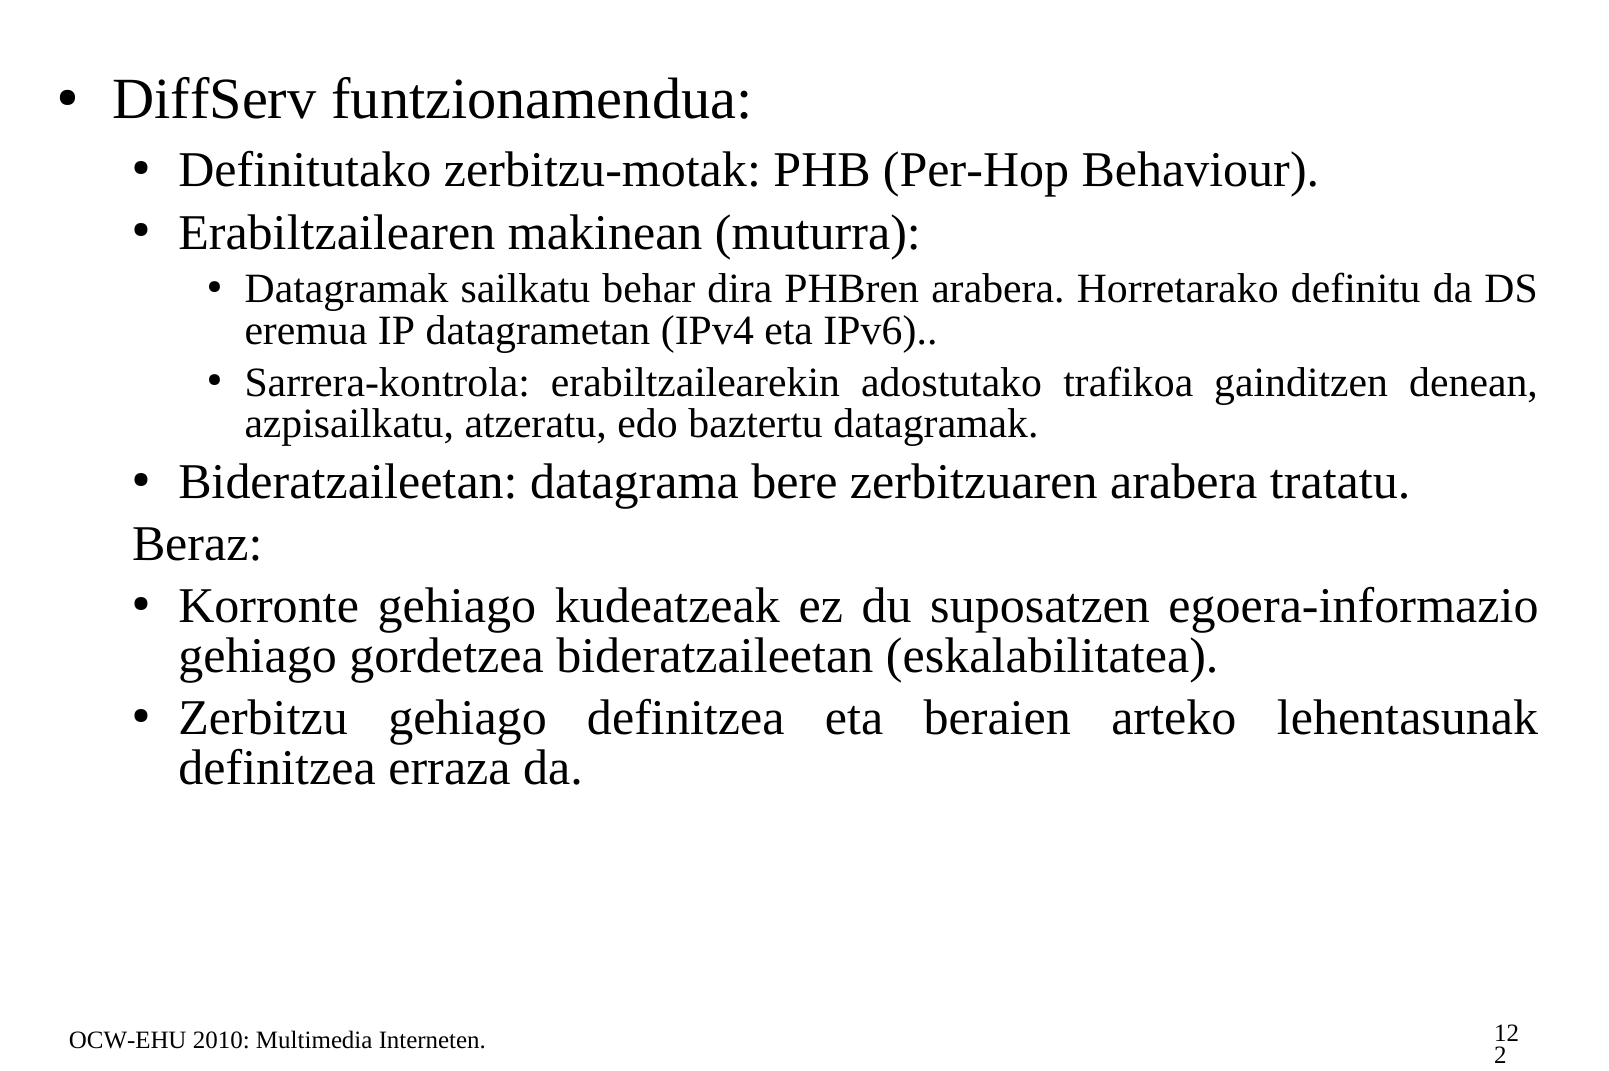

# DiffServ funtzionamendua:
Definitutako zerbitzu-motak: PHB (Per-Hop Behaviour).
Erabiltzailearen makinean (muturra):
Datagramak sailkatu behar dira PHBren arabera. Horretarako definitu da DS eremua IP datagrametan (IPv4 eta IPv6)..
Sarrera-kontrola: erabiltzailearekin adostutako trafikoa gainditzen denean, azpisailkatu, atzeratu, edo baztertu datagramak.
Bideratzaileetan: datagrama bere zerbitzuaren arabera tratatu.
Beraz:
Korronte gehiago kudeatzeak ez du suposatzen egoera-informazio gehiago gordetzea bideratzaileetan (eskalabilitatea).
Zerbitzu gehiago definitzea eta beraien arteko lehentasunak definitzea erraza da.
122